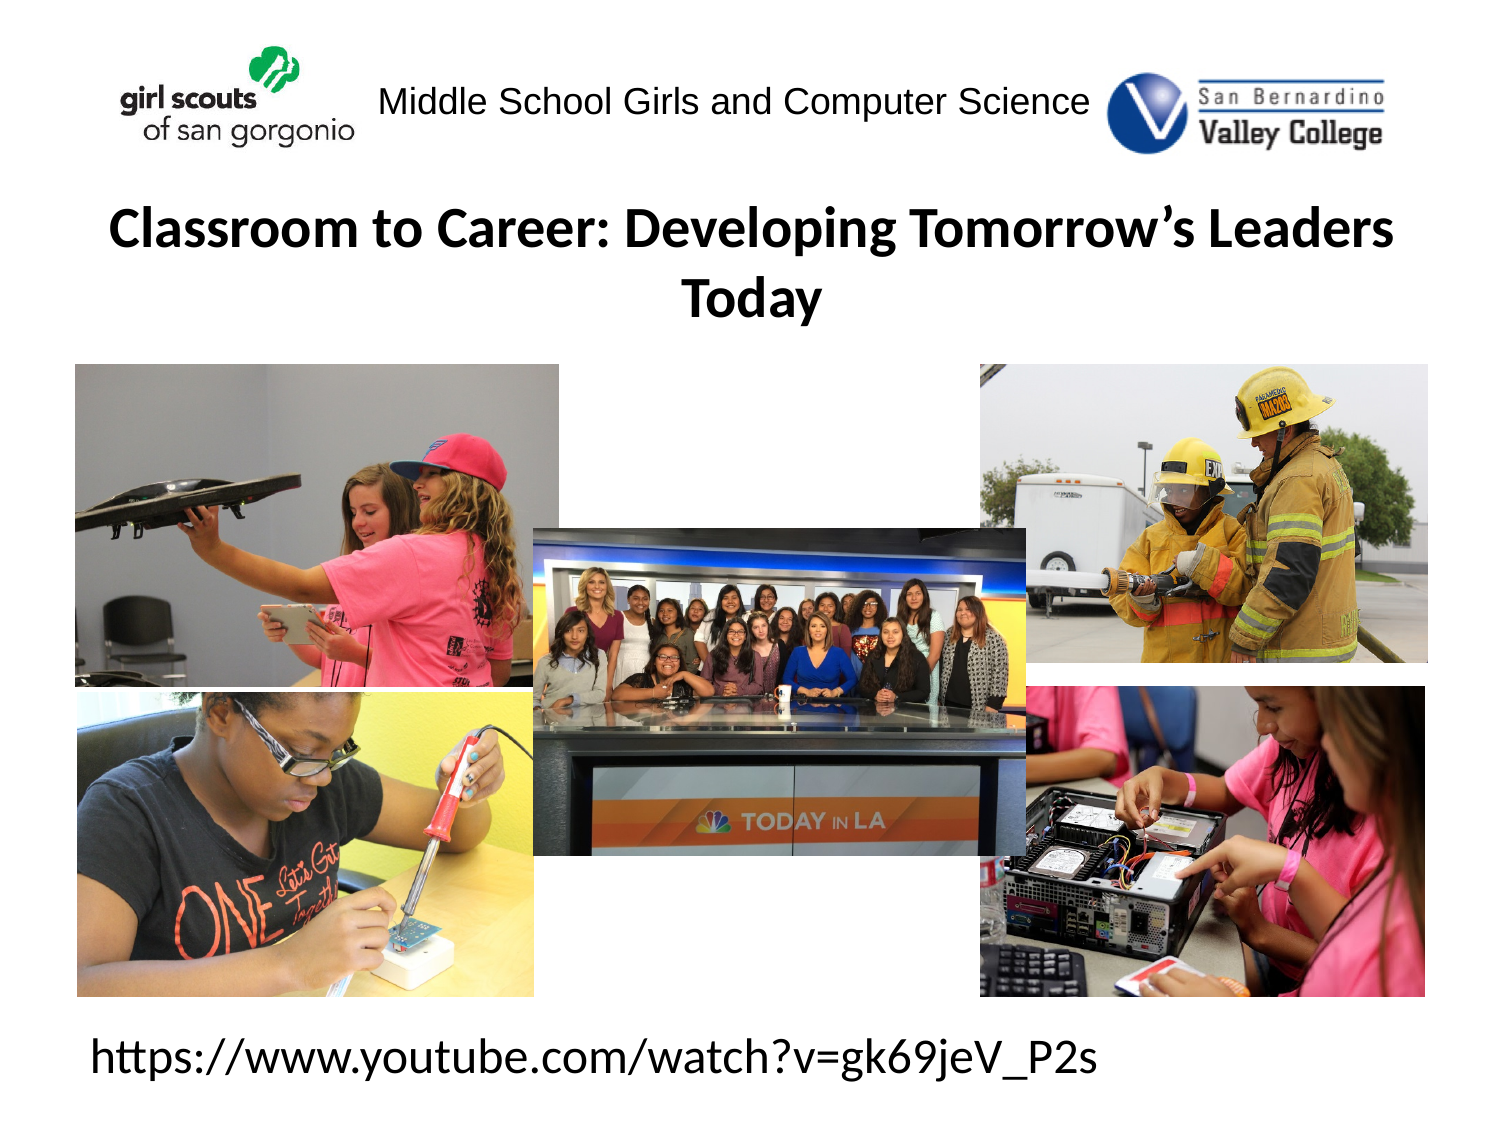

# Classroom to Career: Developing Tomorrow’s Leaders Today
https://www.youtube.com/watch?v=gk69jeV_P2s